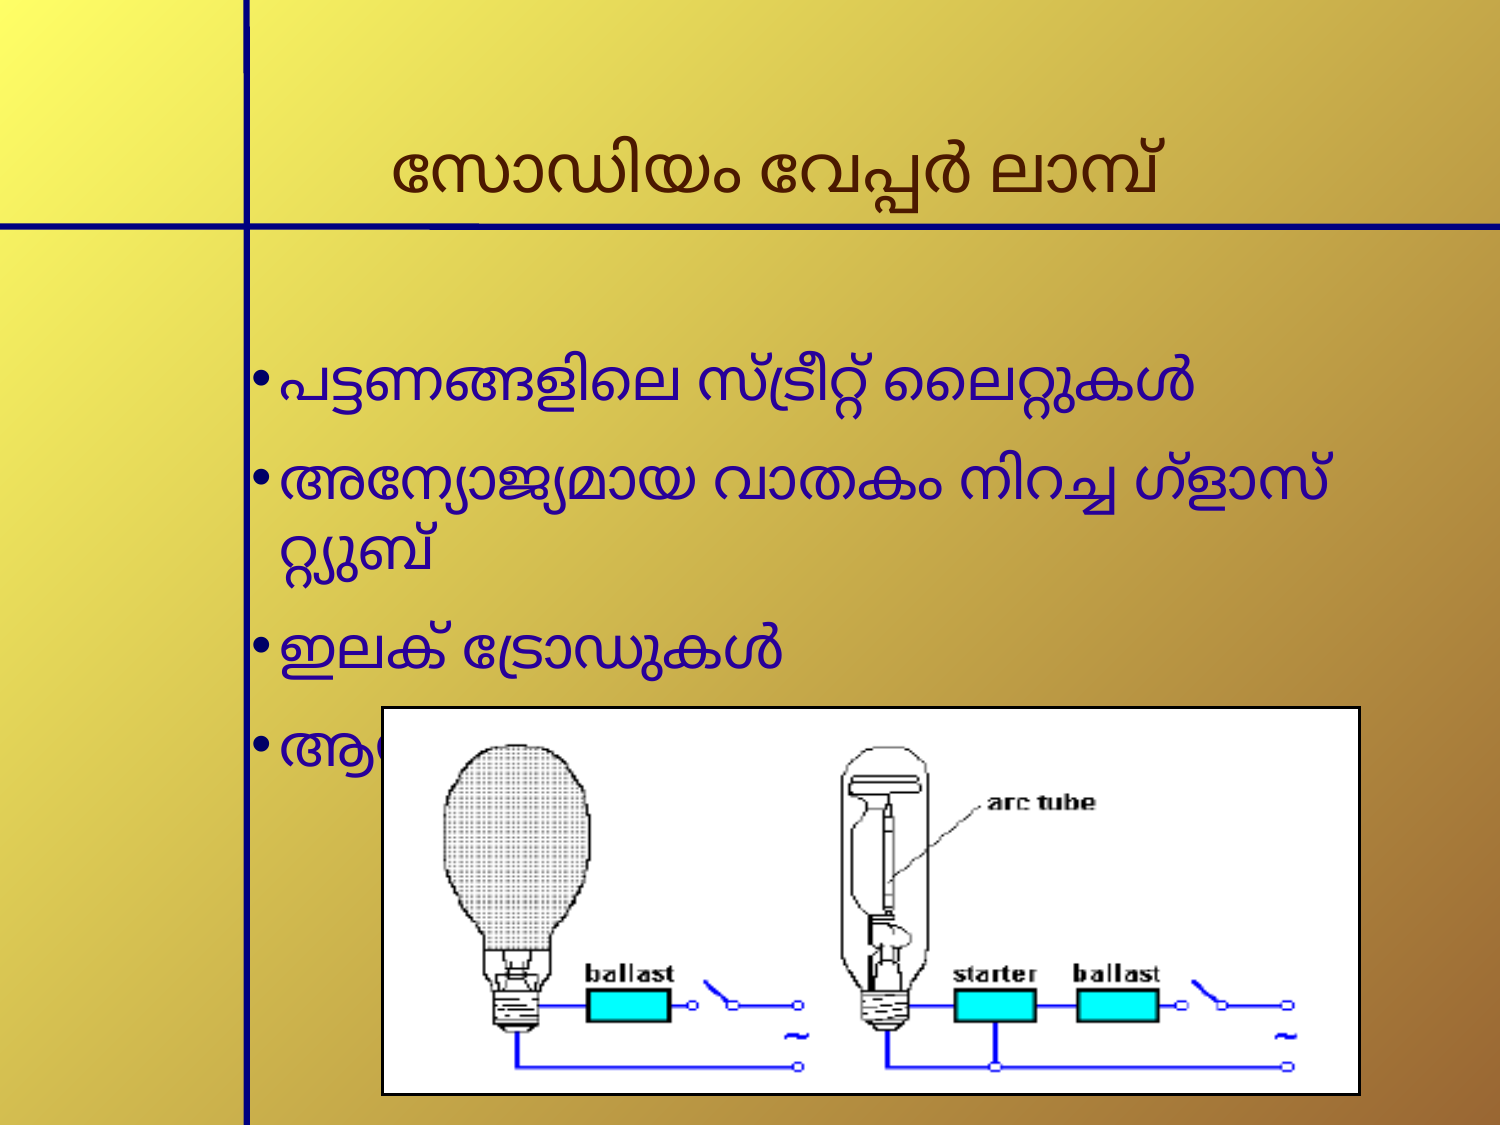

സോഡിയം വേപ്പര്‍ ലാമ്പ്
പട്ടണങ്ങളിലെ സ്ട്രീറ്റ് ലൈറ്റുകള്‍
അന്യോജ്യമായ വാതകം നിറച്ച ഗ്ളാസ് റ്റ്യുബ്
ഇലക് ട്രോഡുകള്‍
ആയുഷ്കാലം < 24,000 മണിക്കൂര്‍
6